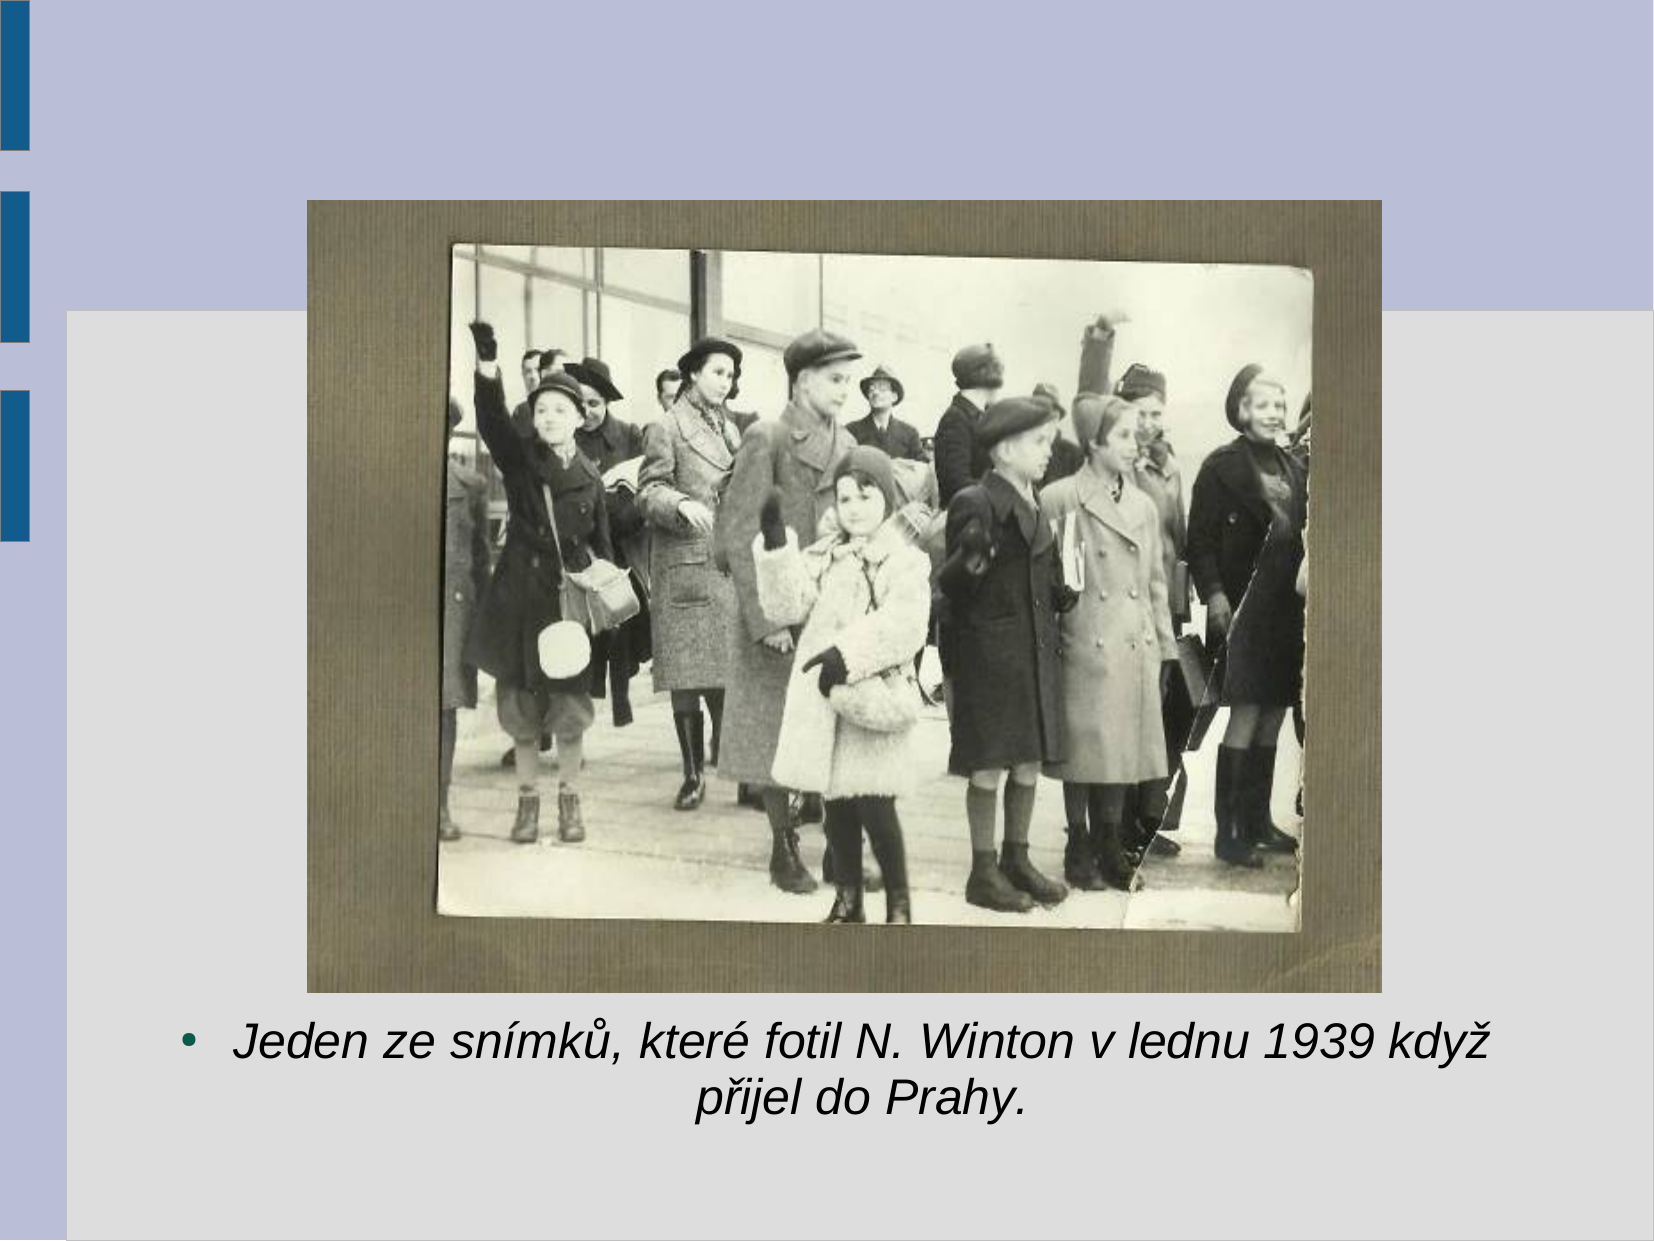

#
Jeden ze snímků, které fotil N. Winton v lednu 1939 když přijel do Prahy.